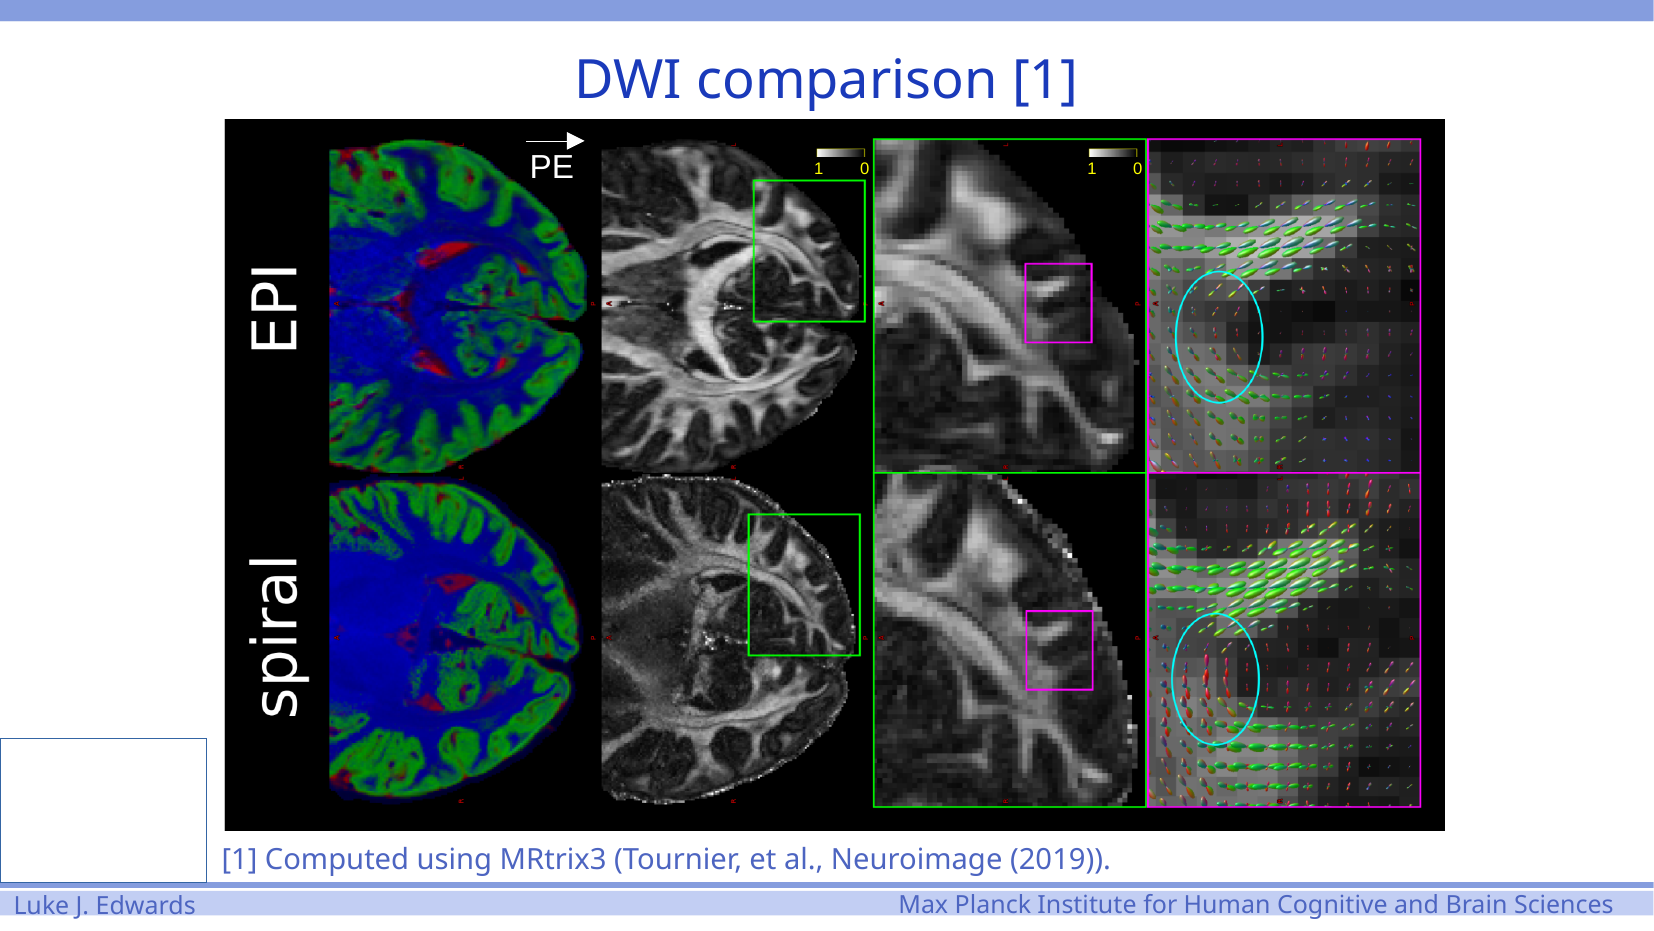

# DWI comparison [1]
PE
1
0
1
0
[1] Computed using MRtrix3 (Tournier, et al., Neuroimage (2019)).